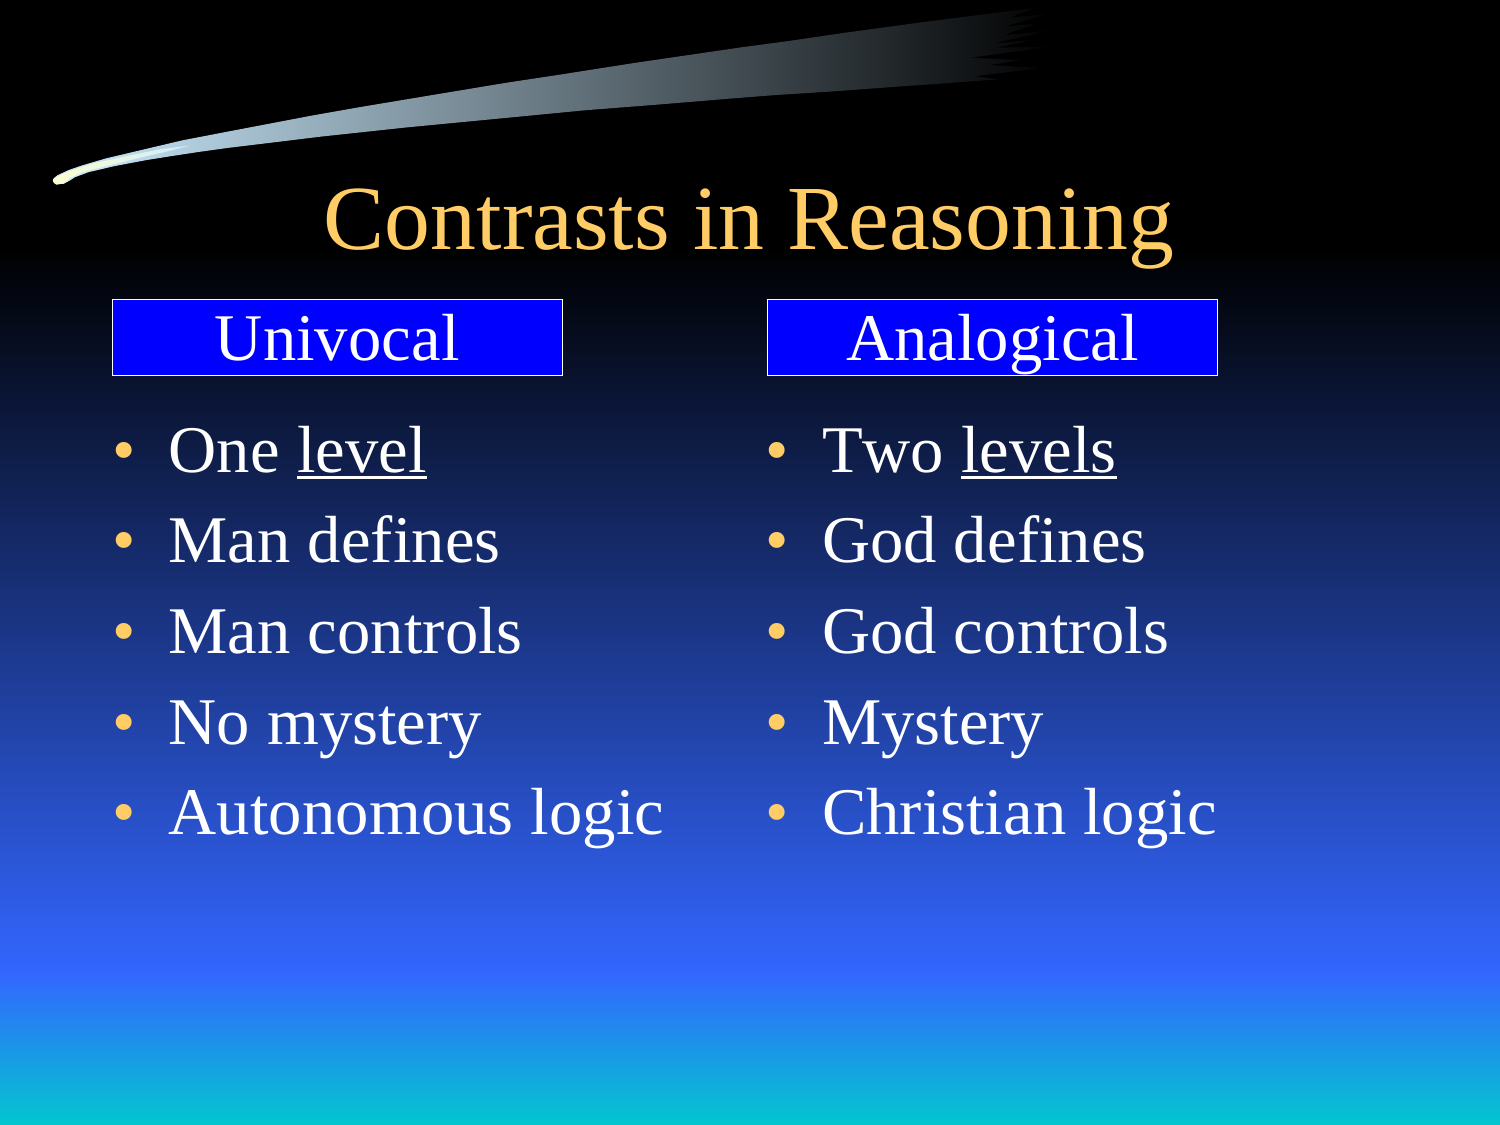

# Contrasts in Reasoning
Univocal
Analogical
One level
Man defines
Man controls
No mystery
Autonomous logic
Two levels
God defines
God controls
Mystery
Christian logic